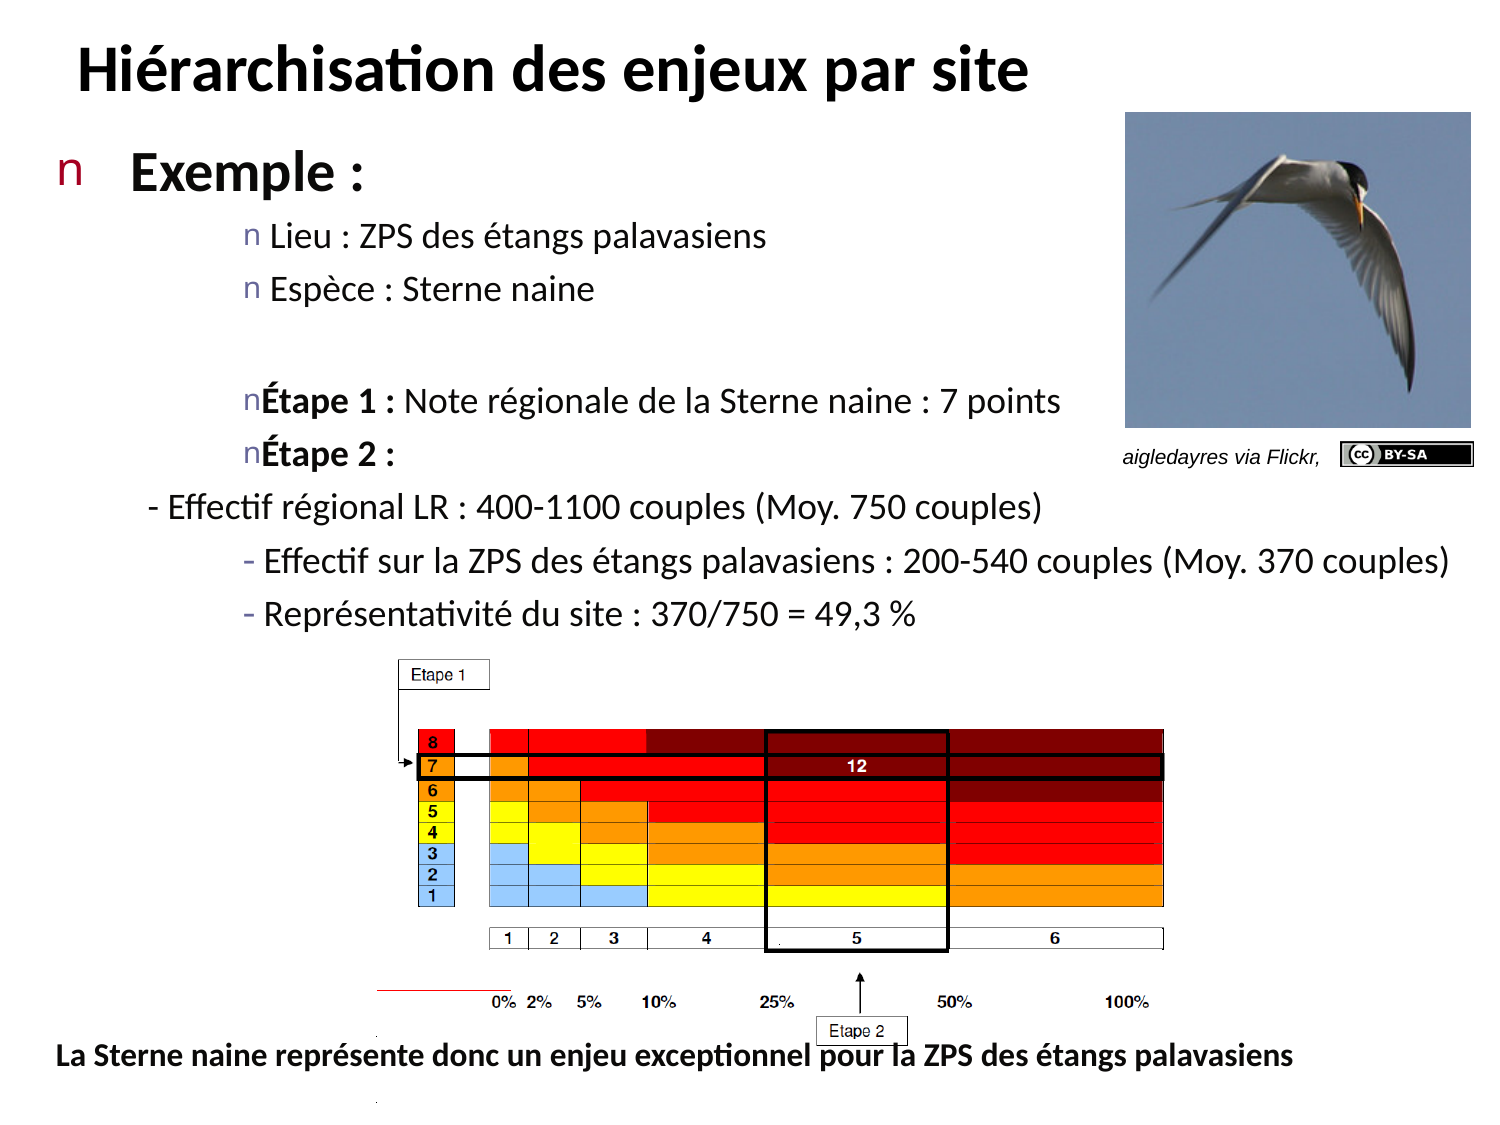

Hiérarchisation des enjeux par site
Exemple :
 Lieu : ZPS des étangs palavasiens
 Espèce : Sterne naine
Étape 1 : Note régionale de la Sterne naine : 7 points
Étape 2 :
	 - Effectif régional LR : 400-1100 couples (Moy. 750 couples)
 Effectif sur la ZPS des étangs palavasiens : 200-540 couples (Moy. 370 couples)
 Représentativité du site : 370/750 = 49,3 %
La Sterne naine représente donc un enjeu exceptionnel pour la ZPS des étangs palavasiens
aigledayres via Flickr,